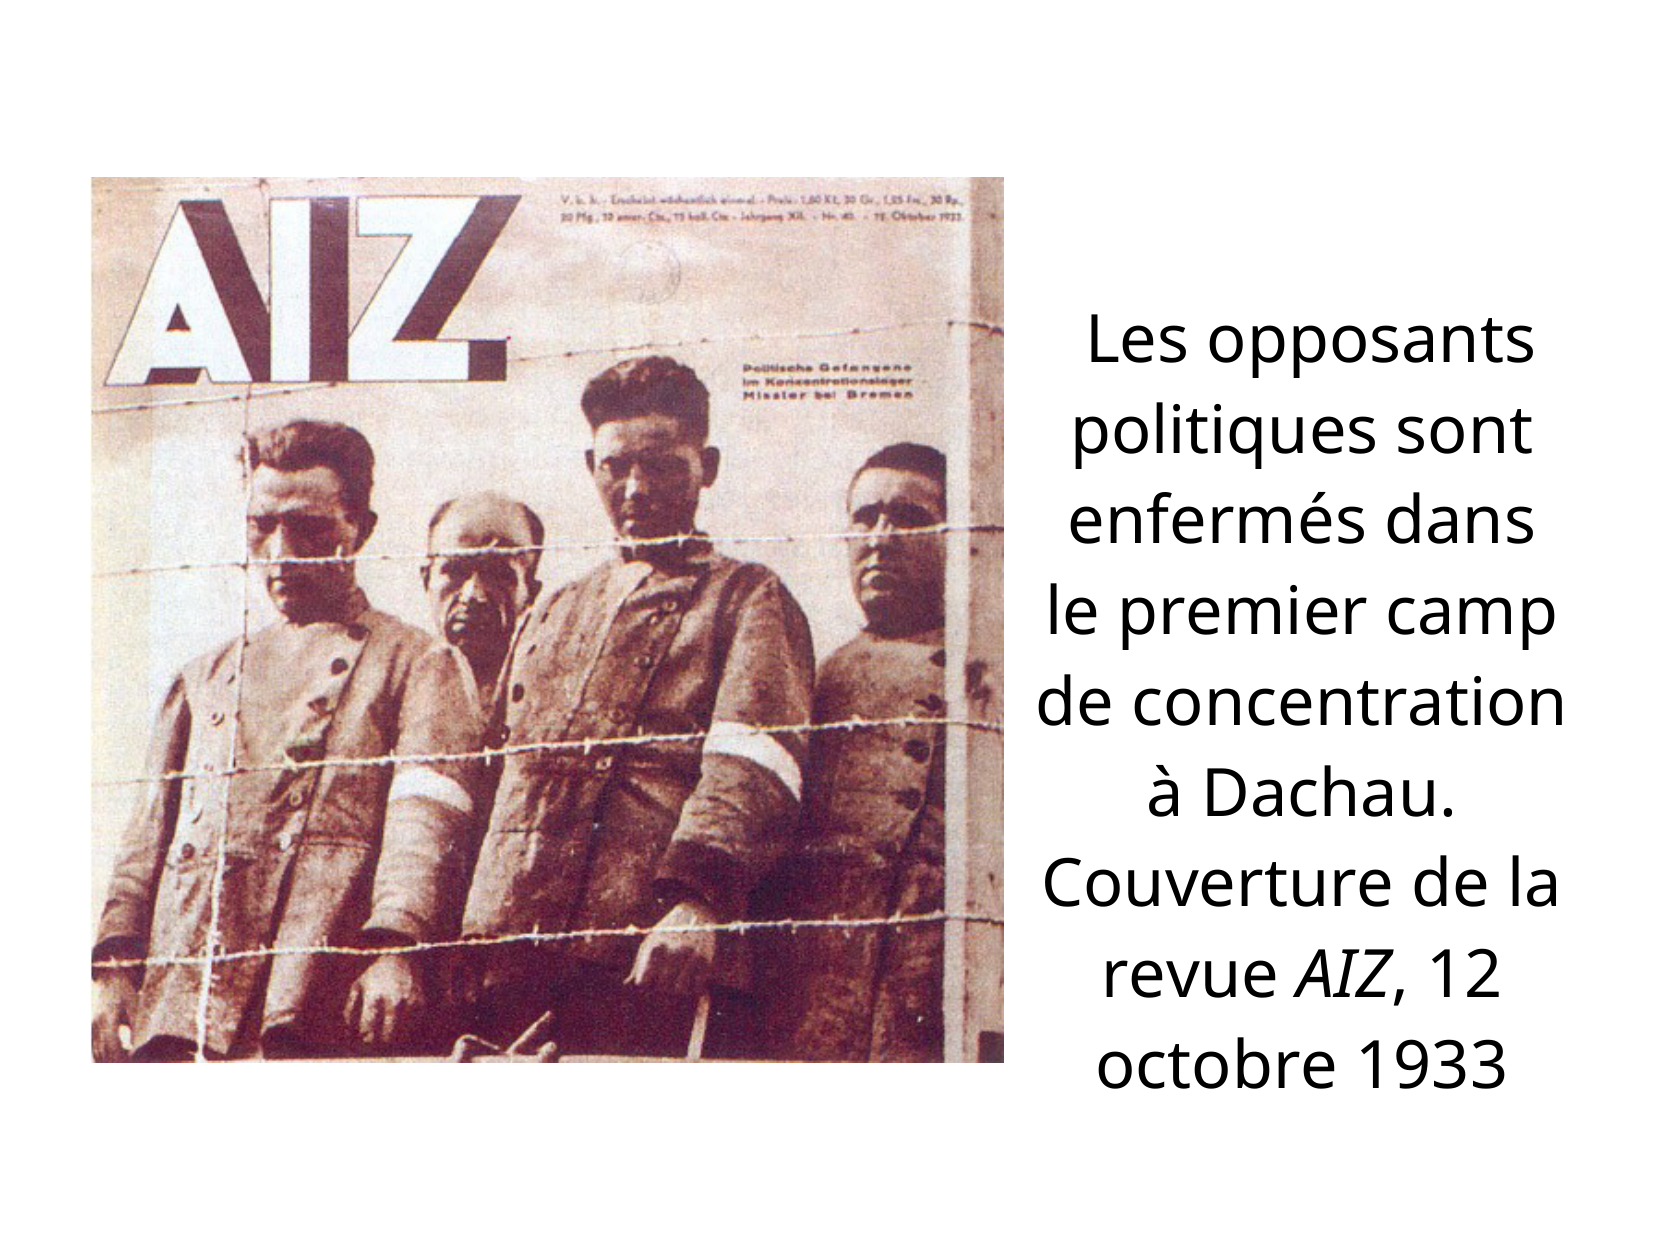

Les opposants politiques sont enfermés dans
le premier camp de concentration à Dachau.
Couverture de la revue AIZ, 12 octobre 1933